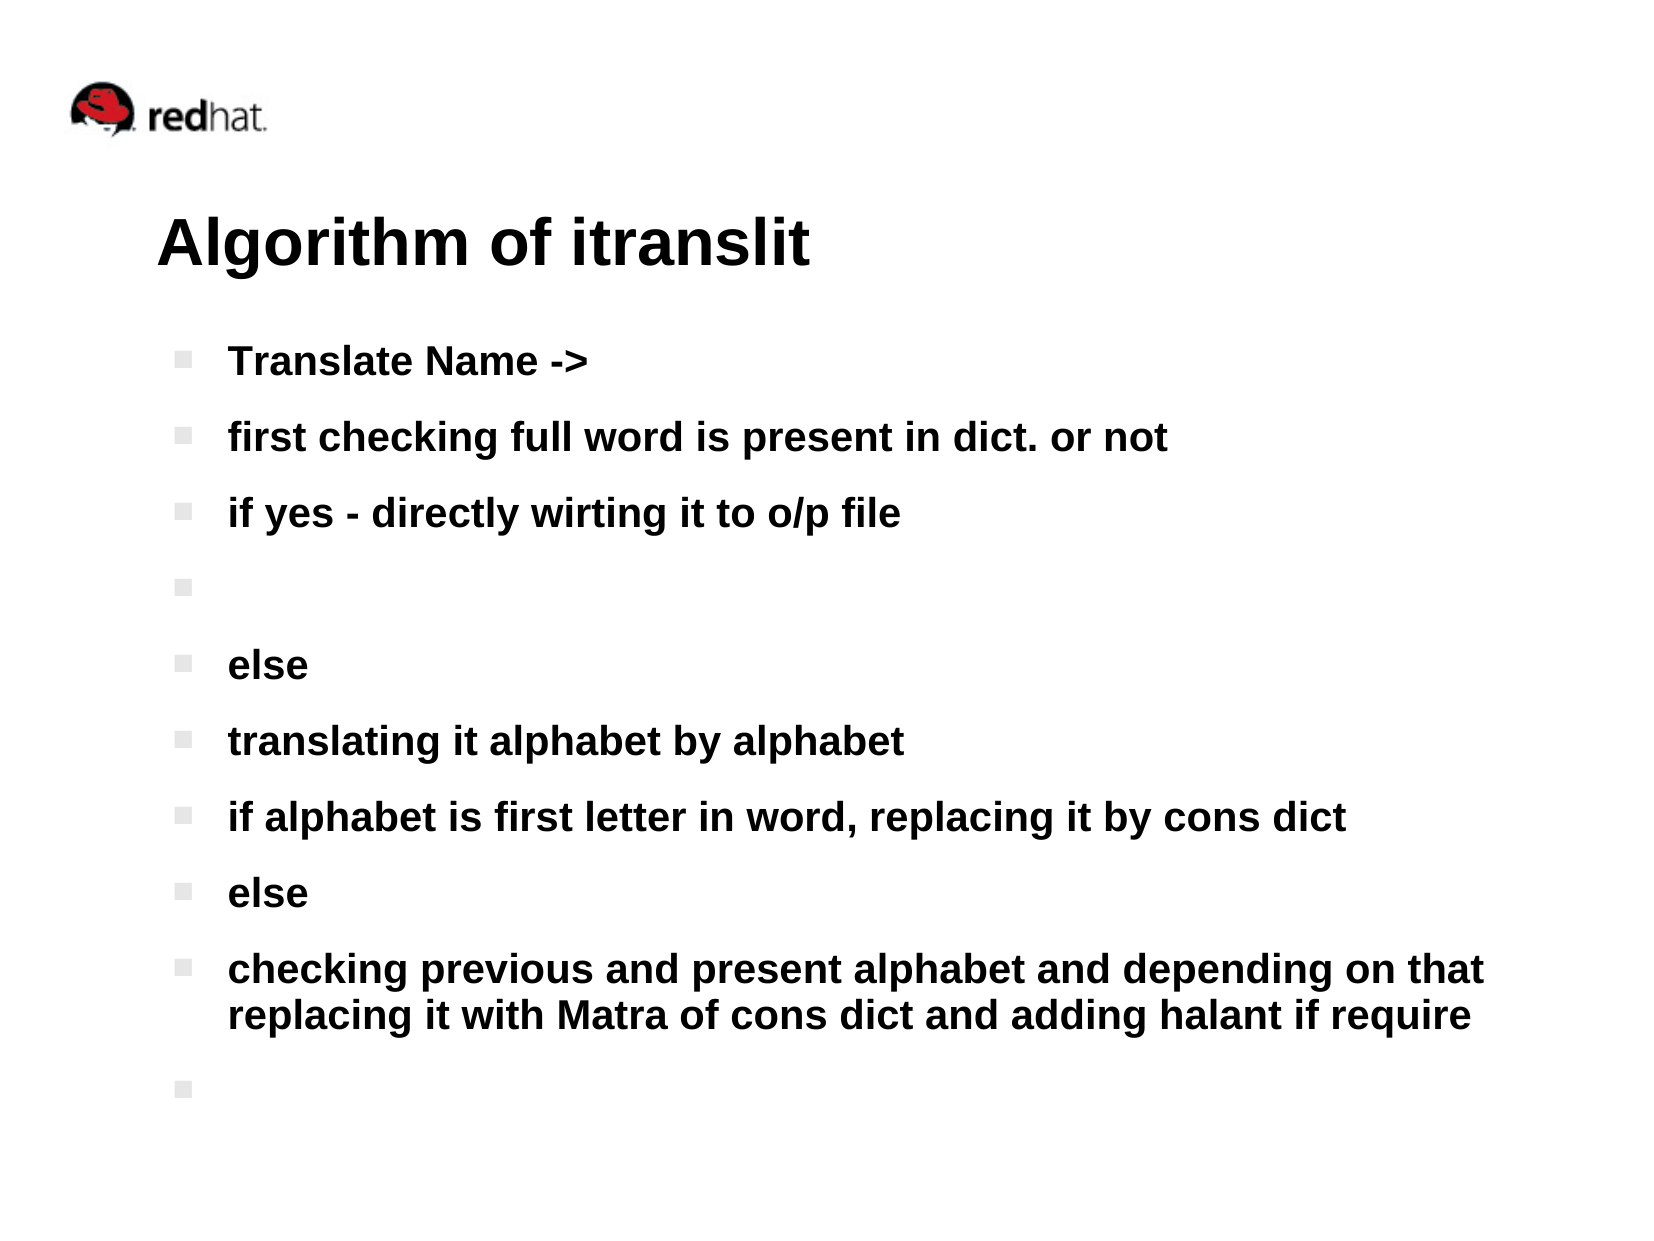

# Algorithm of itranslit
Translate Name ->
first checking full word is present in dict. or not
if yes - directly wirting it to o/p file
else
translating it alphabet by alphabet
if alphabet is first letter in word, replacing it by cons dict
else
checking previous and present alphabet and depending on that replacing it with Matra of cons dict and adding halant if require